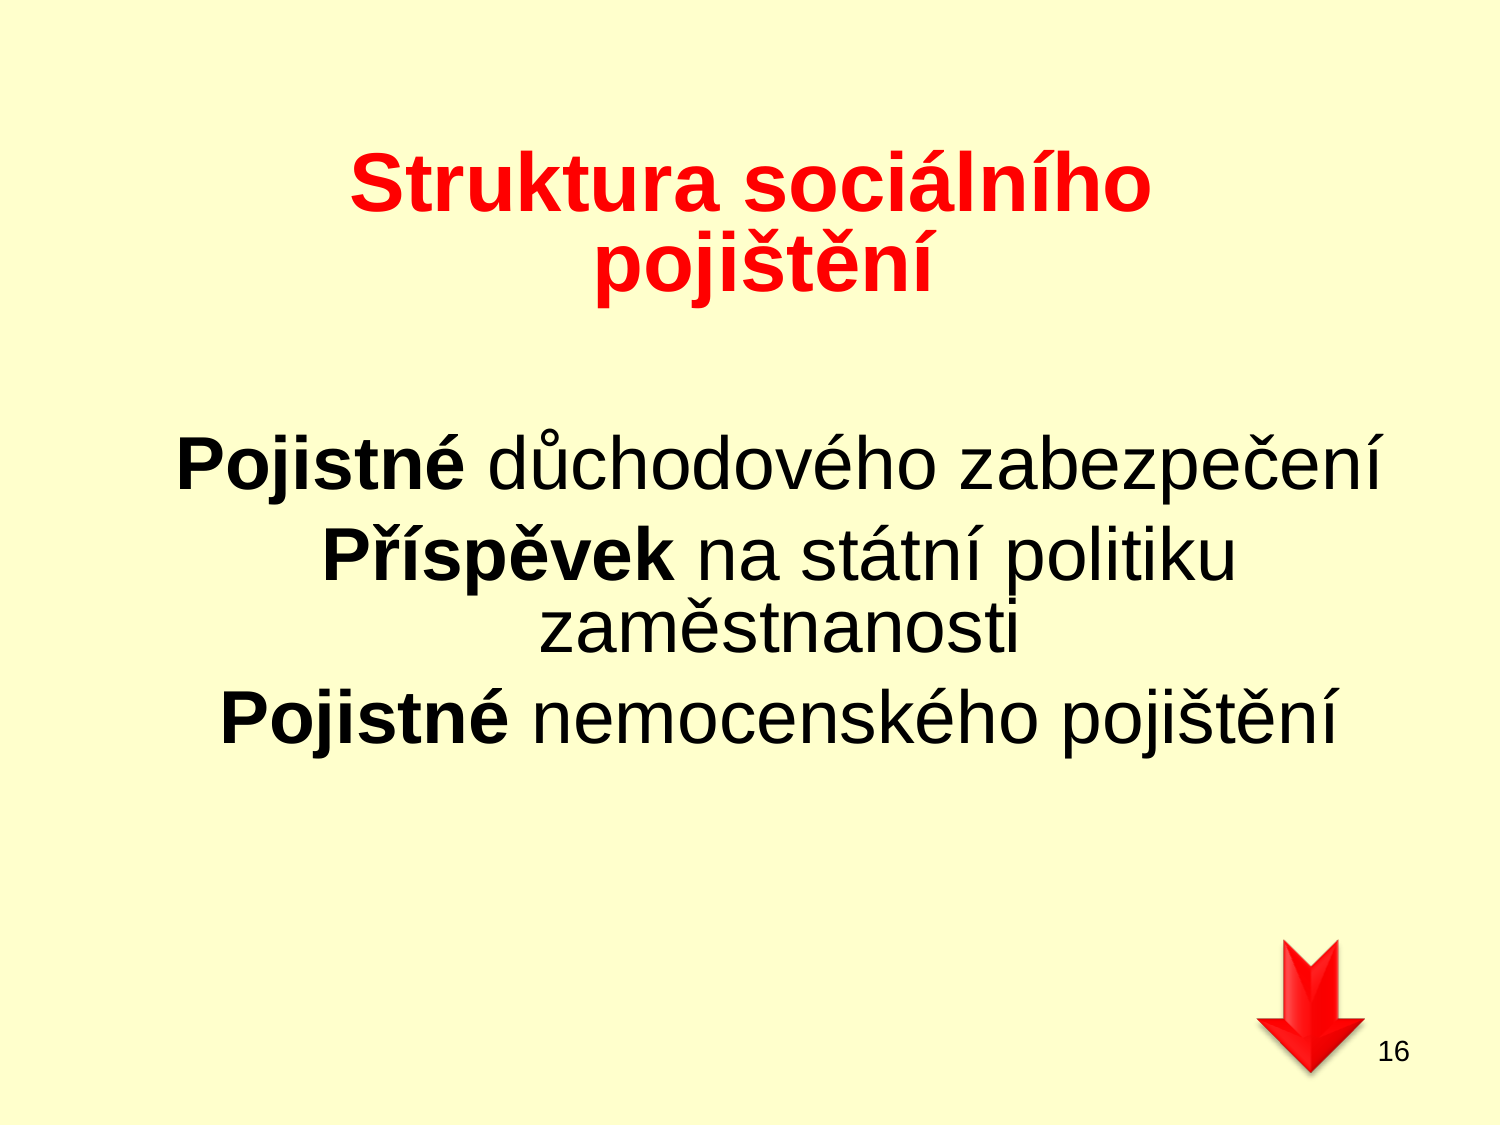

# Struktura sociálního pojištění
	Pojistné důchodového zabezpečení
	Příspěvek na státní politiku zaměstnanosti
	Pojistné nemocenského pojištění